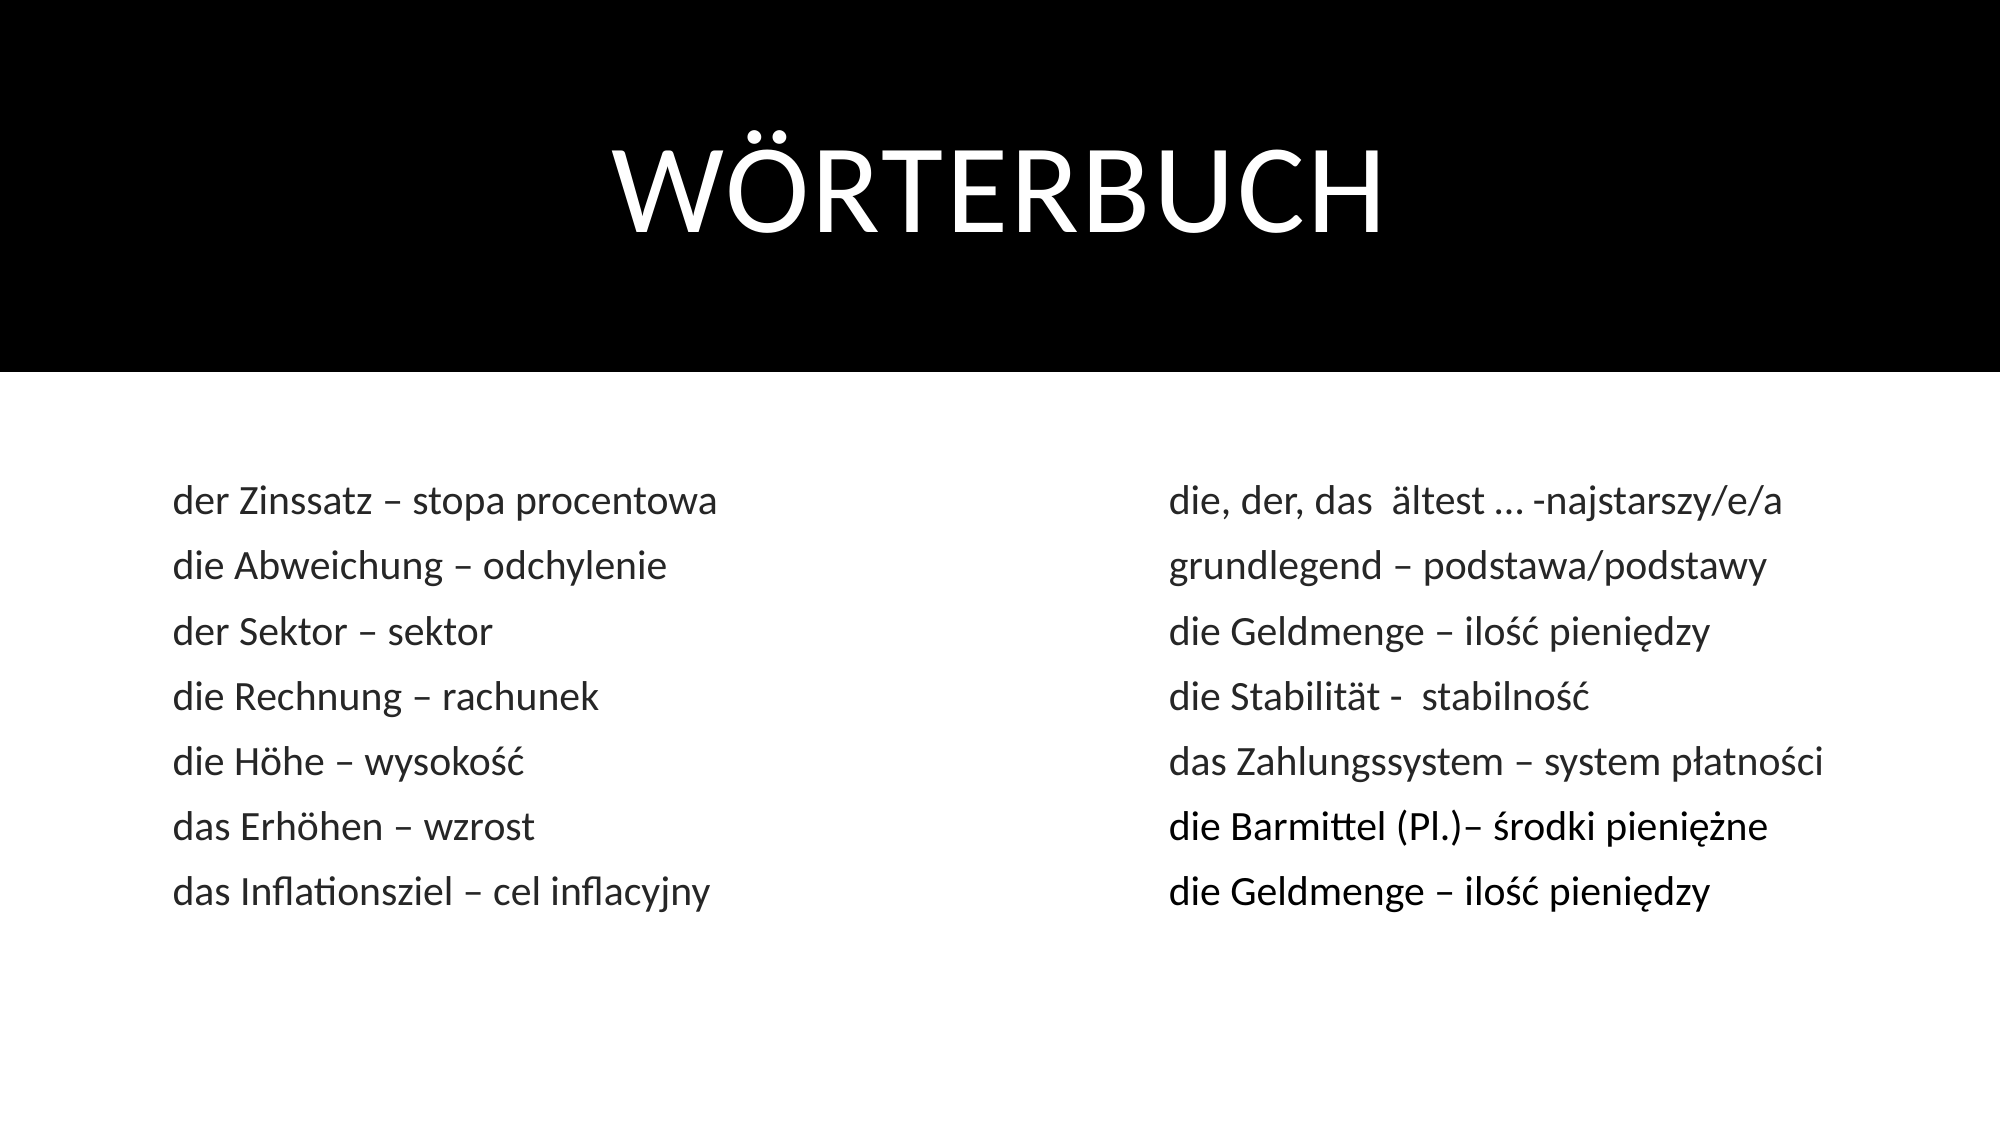

# Wörterbuch
der Zinssatz – stopa procentowa
die Abweichung – odchylenie
der Sektor – sektor
die Rechnung – rachunek
die Höhe – wysokość
das Erhöhen – wzrost
das Inflationsziel – cel inflacyjny
die, der, das ältest … -najstarszy/e/a
grundlegend – podstawa/podstawy
die Geldmenge – ilość pieniędzy
die Stabilität - stabilność
das Zahlungssystem – system płatności
die Barmittel (Pl.)– środki pieniężne
die Geldmenge – ilość pieniędzy